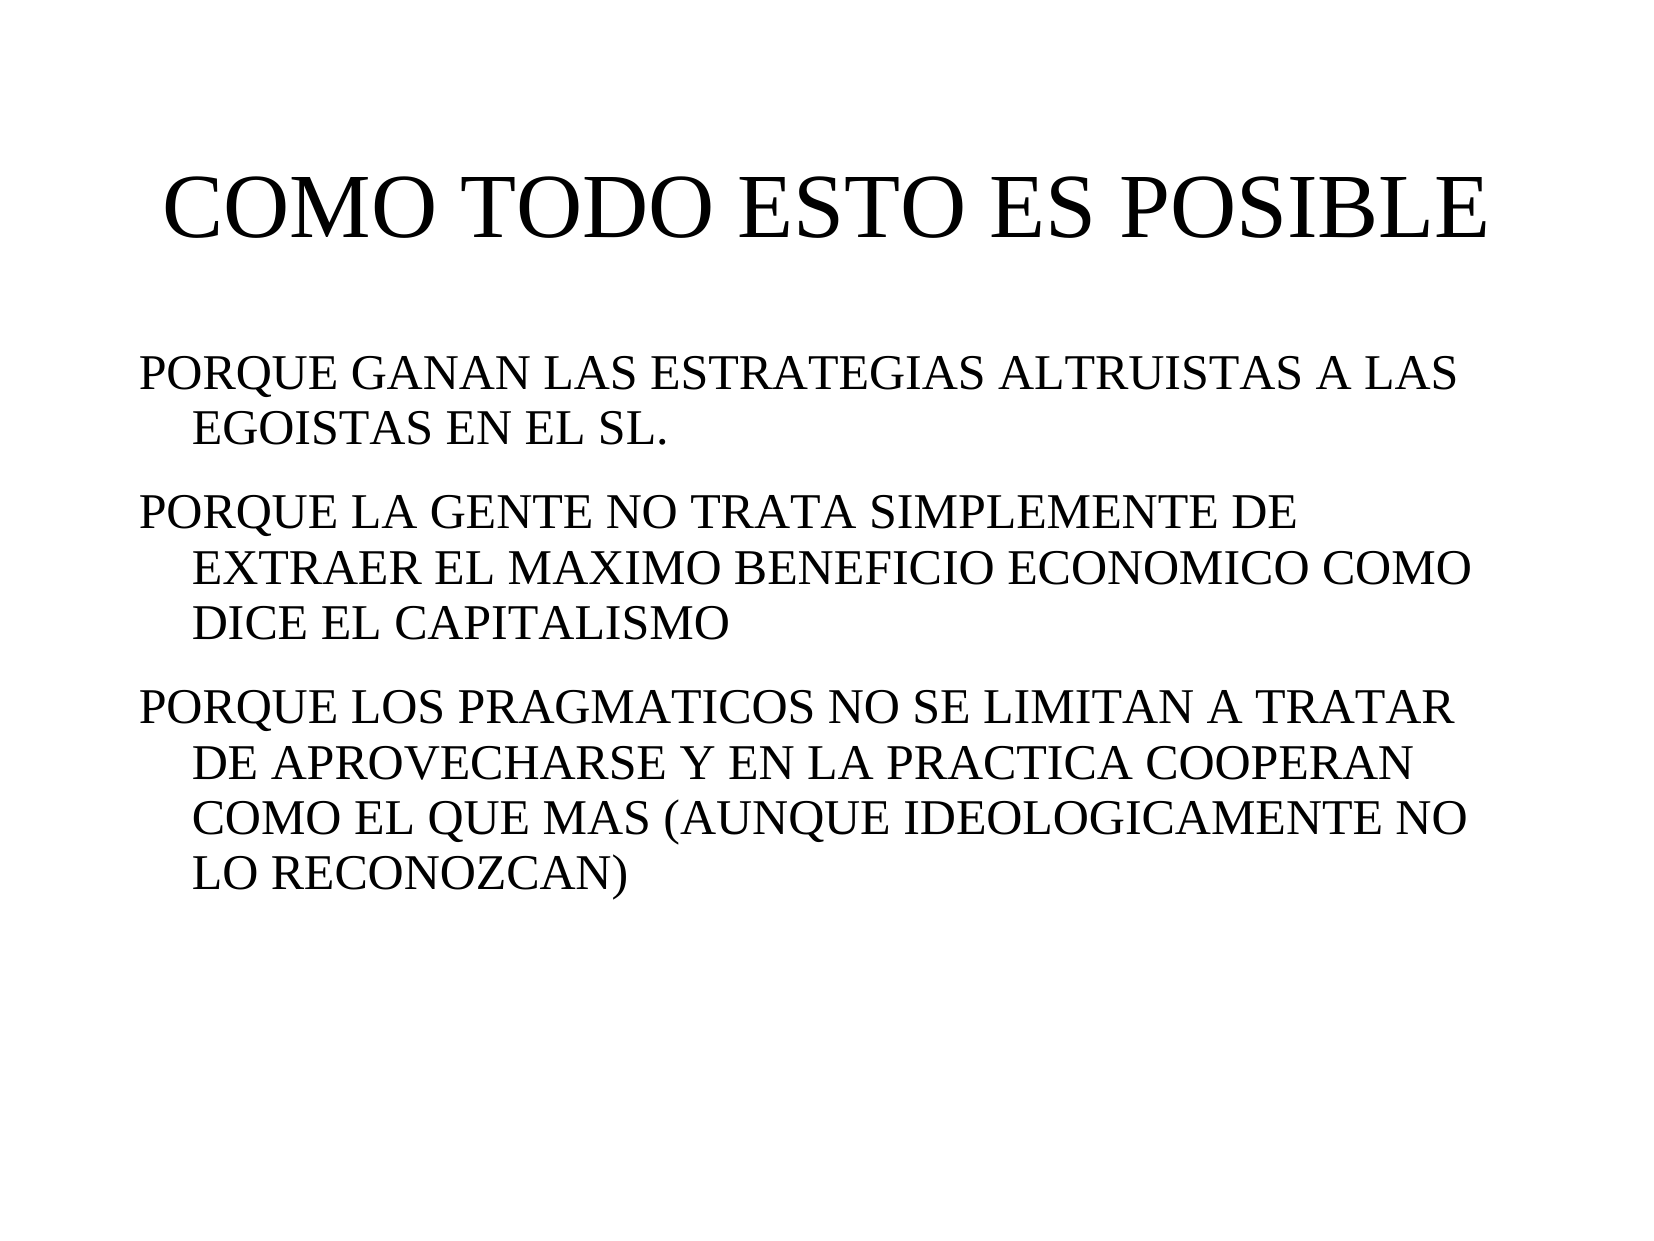

# COMO TODO ESTO ES POSIBLE
PORQUE GANAN LAS ESTRATEGIAS ALTRUISTAS A LAS EGOISTAS EN EL SL.
PORQUE LA GENTE NO TRATA SIMPLEMENTE DE EXTRAER EL MAXIMO BENEFICIO ECONOMICO COMO DICE EL CAPITALISMO
PORQUE LOS PRAGMATICOS NO SE LIMITAN A TRATAR DE APROVECHARSE Y EN LA PRACTICA COOPERAN COMO EL QUE MAS (AUNQUE IDEOLOGICAMENTE NO LO RECONOZCAN)